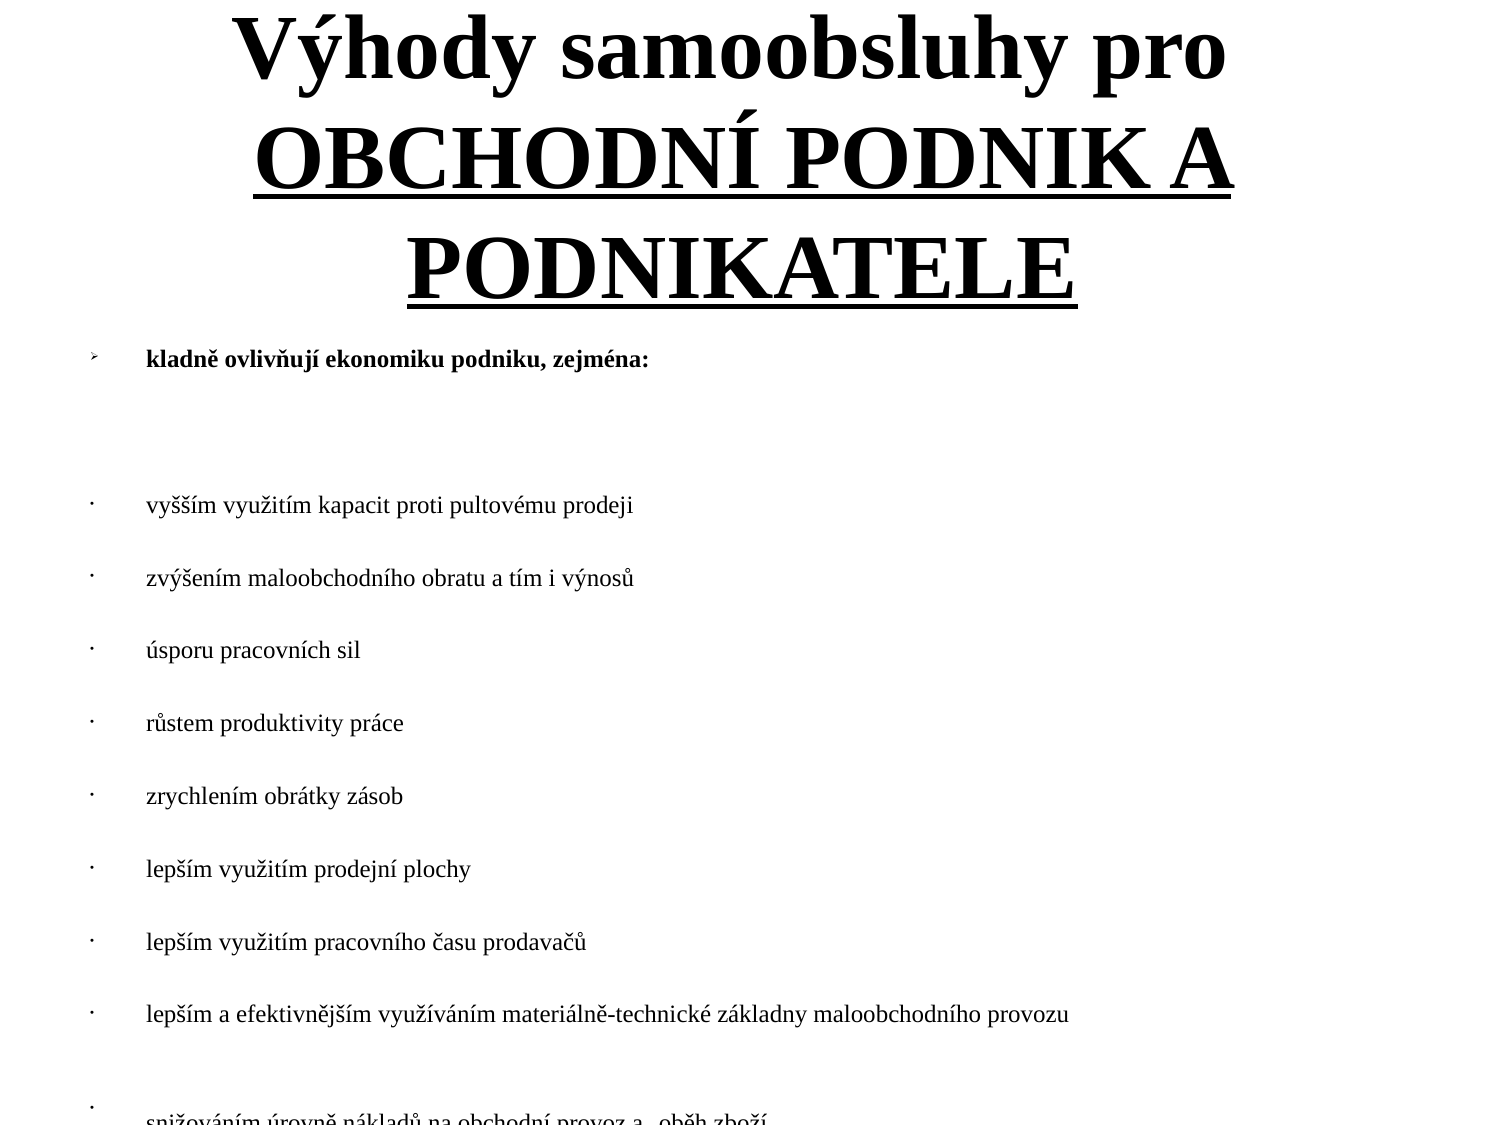

# Výhody samoobsluhy pro OBCHODNÍ PODNIK A PODNIKATELE
kladně ovlivňují ekonomiku podniku, zejména:
vyšším využitím kapacit proti pultovému prodeji
zvýšením maloobchodního obratu a tím i výnosů
úsporu pracovních sil
růstem produktivity práce
zrychlením obrátky zásob
lepším využitím prodejní plochy
lepším využitím pracovního času prodavačů
lepším a efektivnějším využíváním materiálně-technické základny maloobchodního provozu
snižováním úrovně nákladů na obchodní provoz a oběh zboží